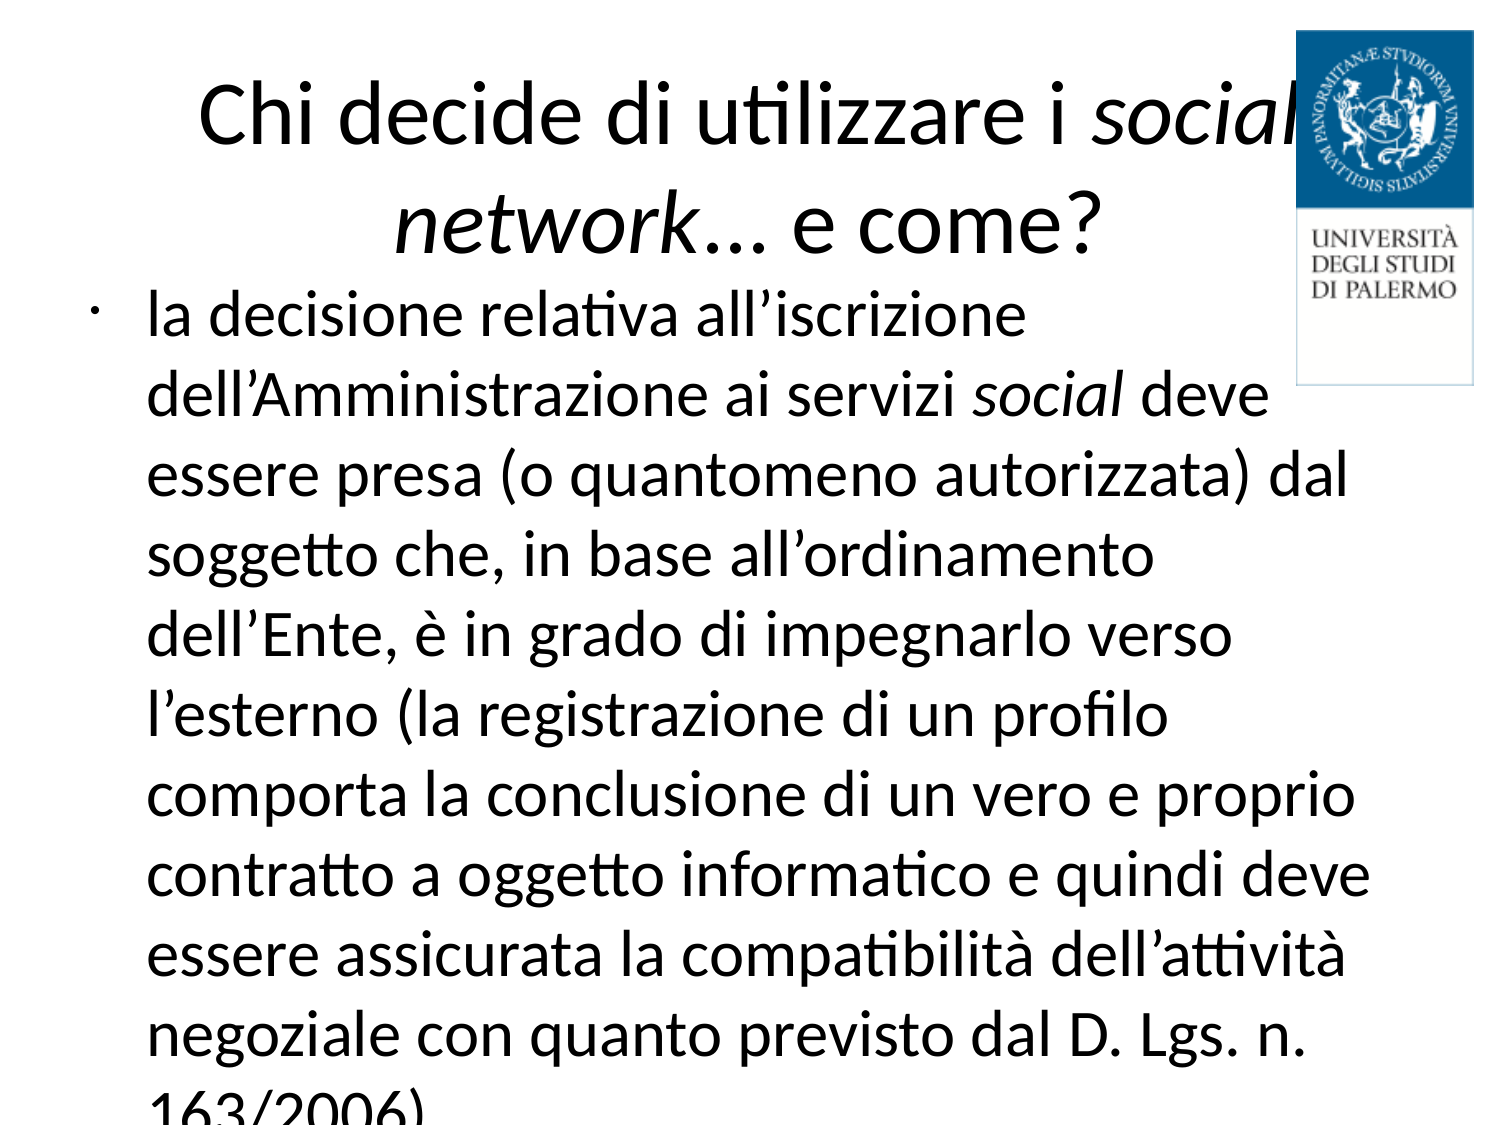

# Chi decide di utilizzare i social network... e come?
la decisione relativa all’iscrizione dell’Amministrazione ai servizi social deve essere presa (o quantomeno autorizzata) dal soggetto che, in base all’ordinamento dell’Ente, è in grado di impegnarlo verso l’esterno (la registrazione di un profilo comporta la conclusione di un vero e proprio contratto a oggetto informatico e quindi deve essere assicurata la compatibilità dell’attività negoziale con quanto previsto dal D. Lgs. n. 163/2006).